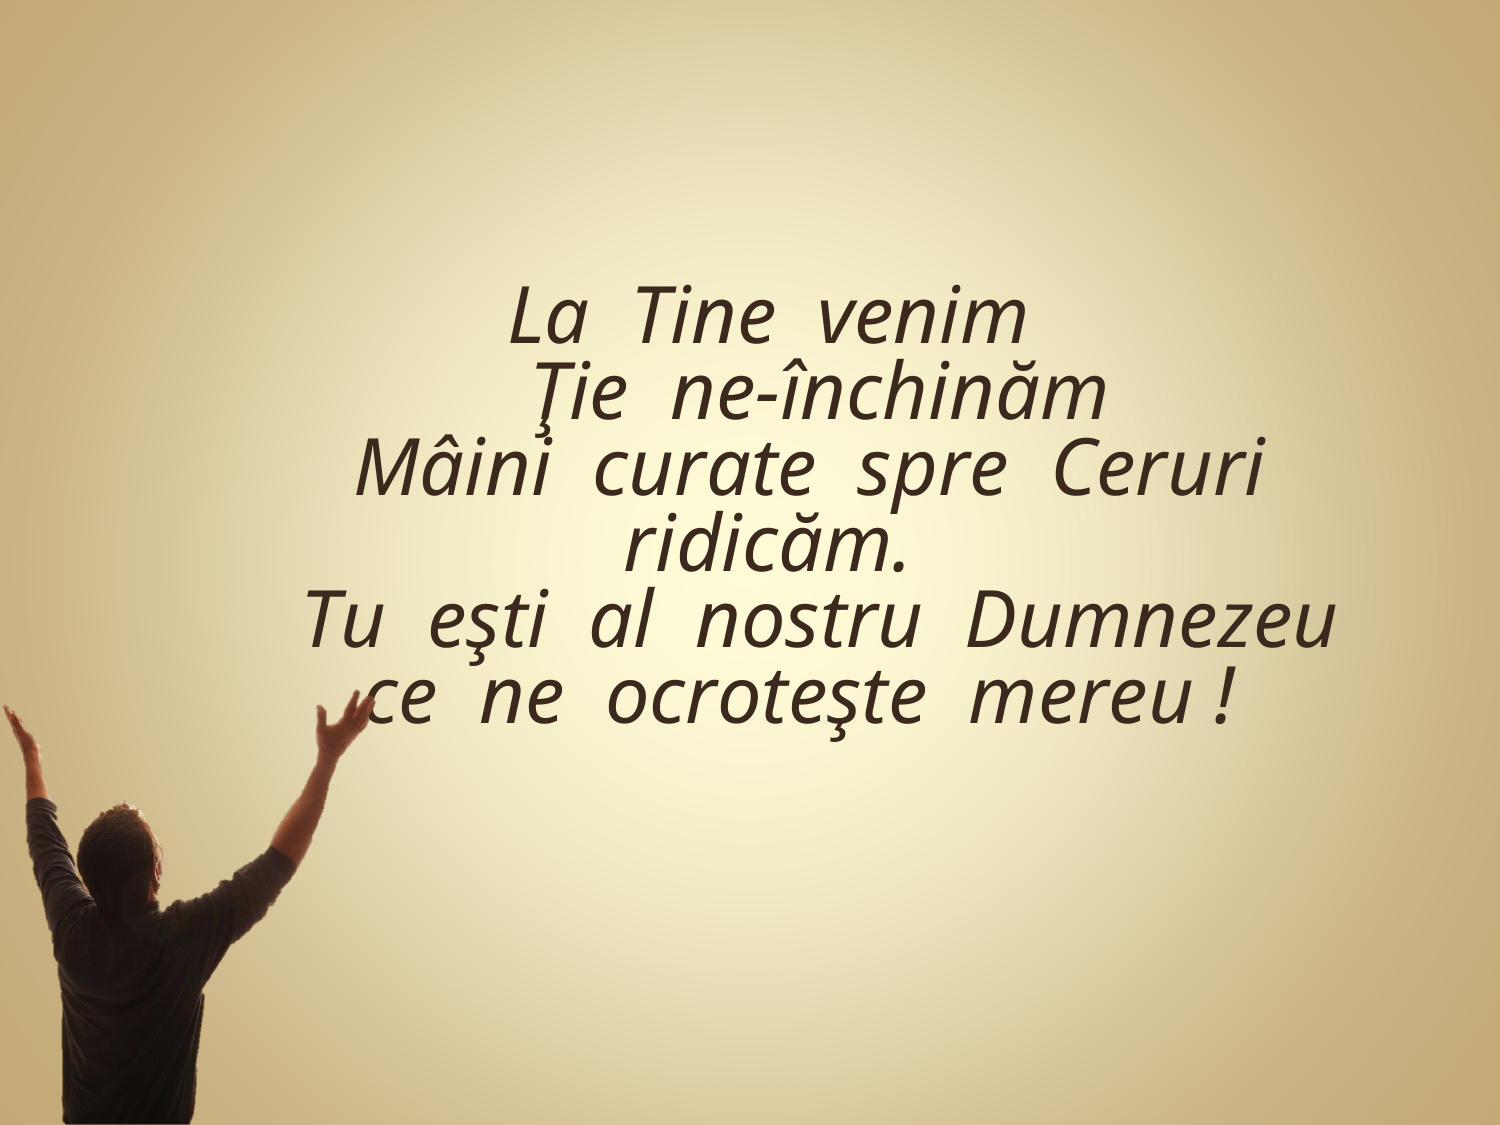

La Tine venim
 Ţie ne-închinăm
 Mâini curate spre Ceruri ridicăm.
 Tu eşti al nostru Dumnezeu
 ce ne ocroteşte mereu !